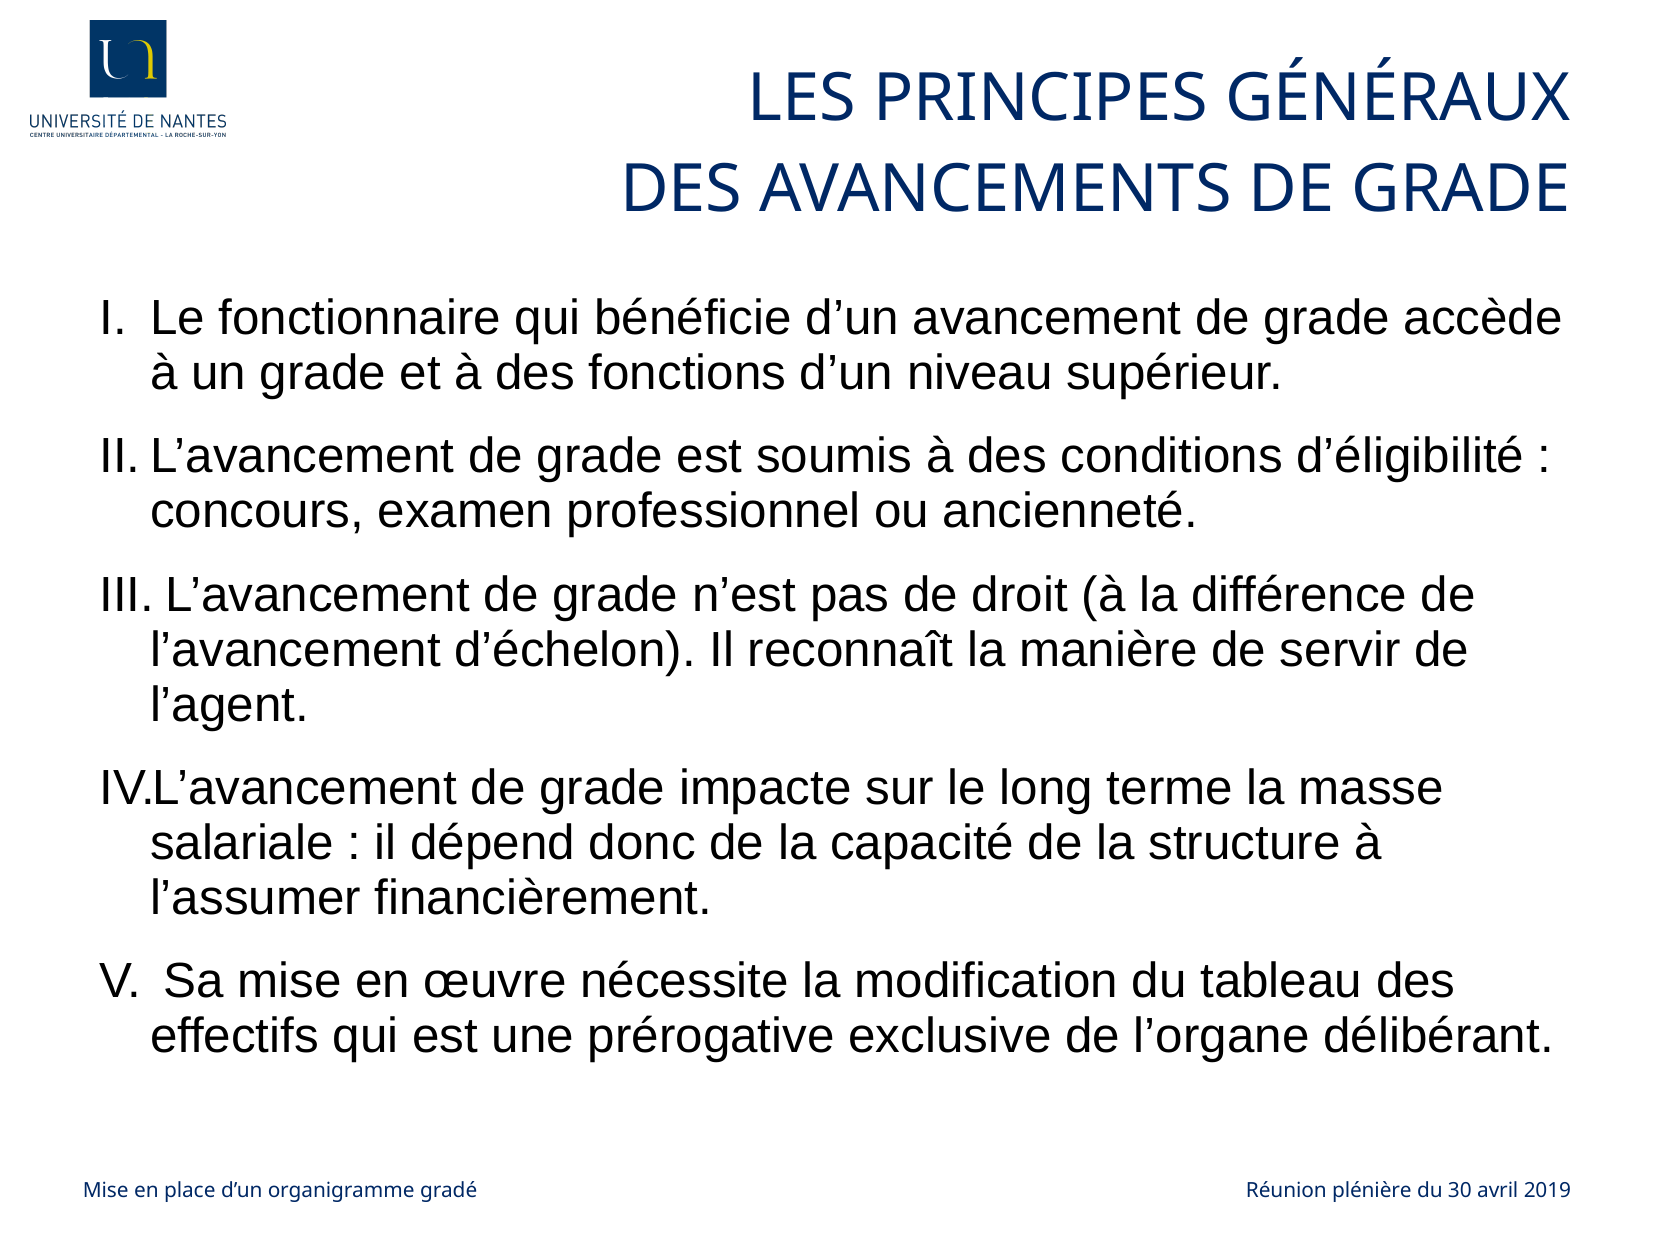

# Les principes généraux des avancements de grade
Le fonctionnaire qui bénéficie d’un avancement de grade accède à un grade et à des fonctions d’un niveau supérieur.
L’avancement de grade est soumis à des conditions d’éligibilité : concours, examen professionnel ou ancienneté.
 L’avancement de grade n’est pas de droit (à la différence de l’avancement d’échelon). Il reconnaît la manière de servir de l’agent.
L’avancement de grade impacte sur le long terme la masse salariale : il dépend donc de la capacité de la structure à l’assumer financièrement.
 Sa mise en œuvre nécessite la modification du tableau des effectifs qui est une prérogative exclusive de l’organe délibérant.